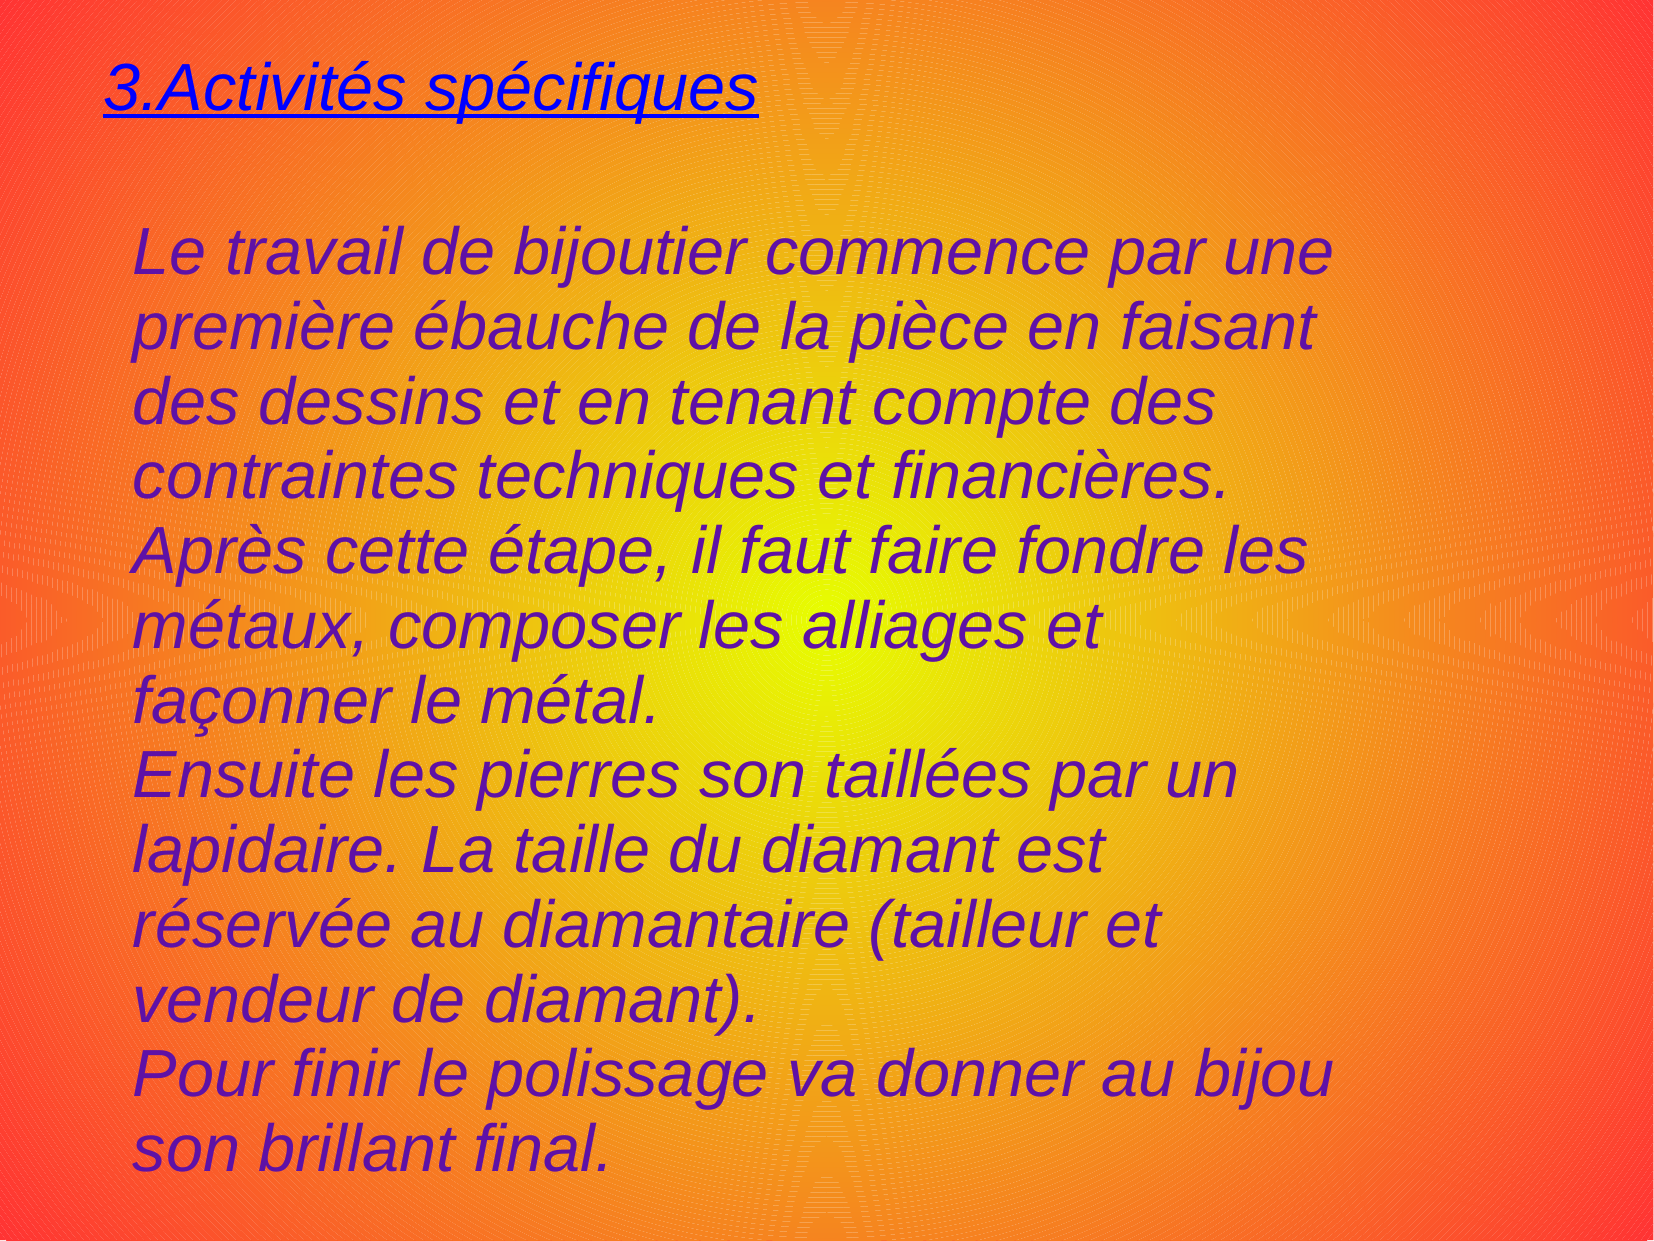

3.Activités spécifiques
Le travail de bijoutier commence par une première ébauche de la pièce en faisant des dessins et en tenant compte des contraintes techniques et financières.
Après cette étape, il faut faire fondre les métaux, composer les alliages et façonner le métal.
Ensuite les pierres son taillées par un lapidaire. La taille du diamant est réservée au diamantaire (tailleur et vendeur de diamant).
Pour finir le polissage va donner au bijou son brillant final.